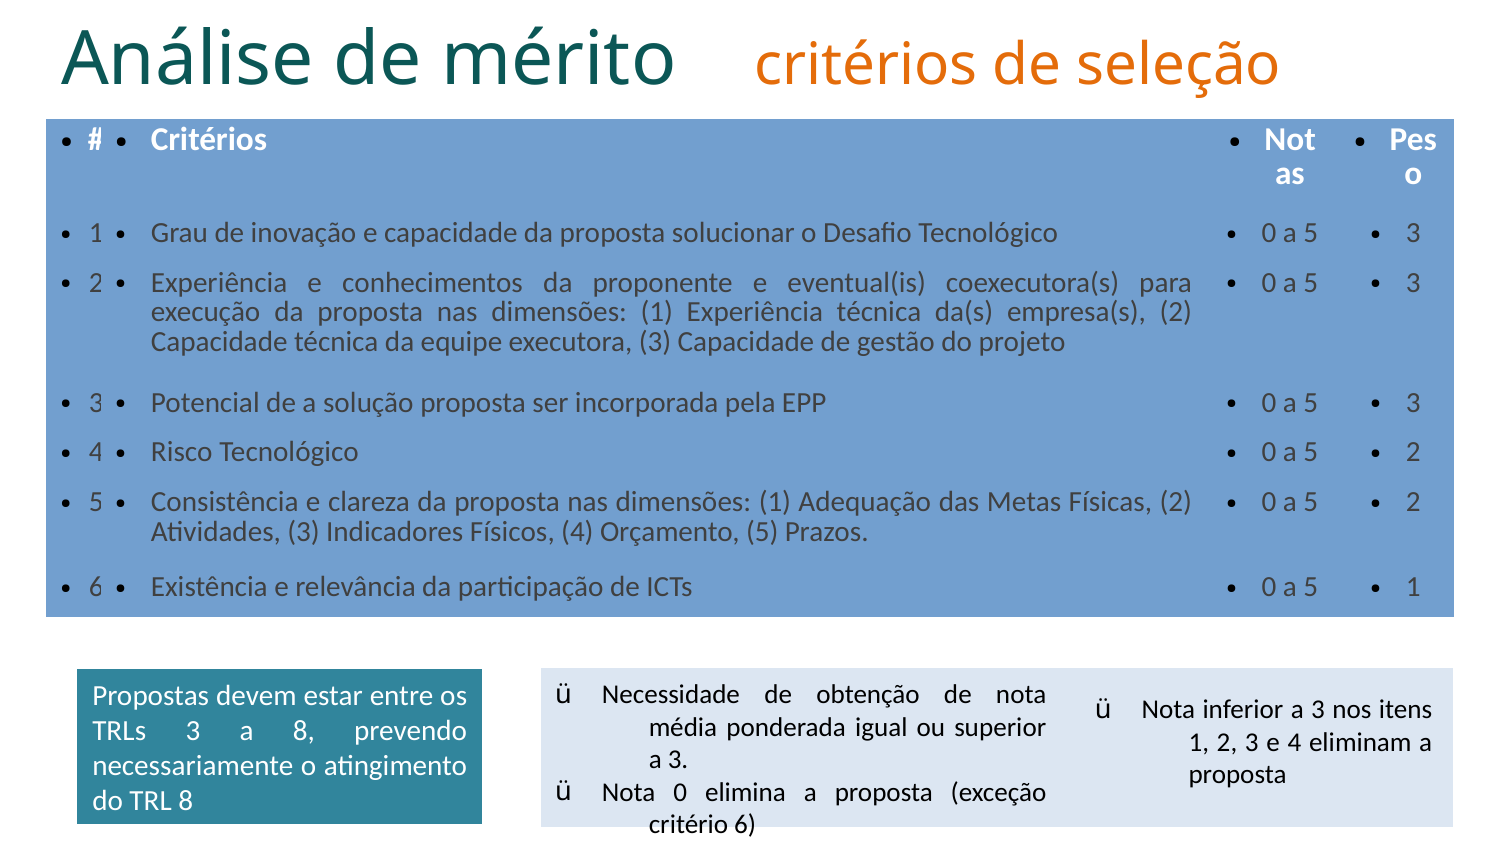

Análise de mérito critérios de seleção
| # | Critérios | Notas | Peso |
| --- | --- | --- | --- |
| 1 | Grau de inovação e capacidade da proposta solucionar o Desafio Tecnológico | 0 a 5 | 3 |
| 2 | Experiência e conhecimentos da proponente e eventual(is) coexecutora(s) para execução da proposta nas dimensões: (1) Experiência técnica da(s) empresa(s), (2) Capacidade técnica da equipe executora, (3) Capacidade de gestão do projeto | 0 a 5 | 3 |
| 3 | Potencial de a solução proposta ser incorporada pela EPP | 0 a 5 | 3 |
| 4 | Risco Tecnológico | 0 a 5 | 2 |
| 5 | Consistência e clareza da proposta nas dimensões: (1) Adequação das Metas Físicas, (2) Atividades, (3) Indicadores Físicos, (4) Orçamento, (5) Prazos. | 0 a 5 | 2 |
| 6 | Existência e relevância da participação de ICTs | 0 a 5 | 1 |
Necessidade de obtenção de nota média ponderada igual ou superior a 3.
Nota 0 elimina a proposta (exceção critério 6)
Propostas devem estar entre os TRLs 3 a 8, prevendo necessariamente o atingimento do TRL 8
Nota inferior a 3 nos itens 1, 2, 3 e 4 eliminam a proposta